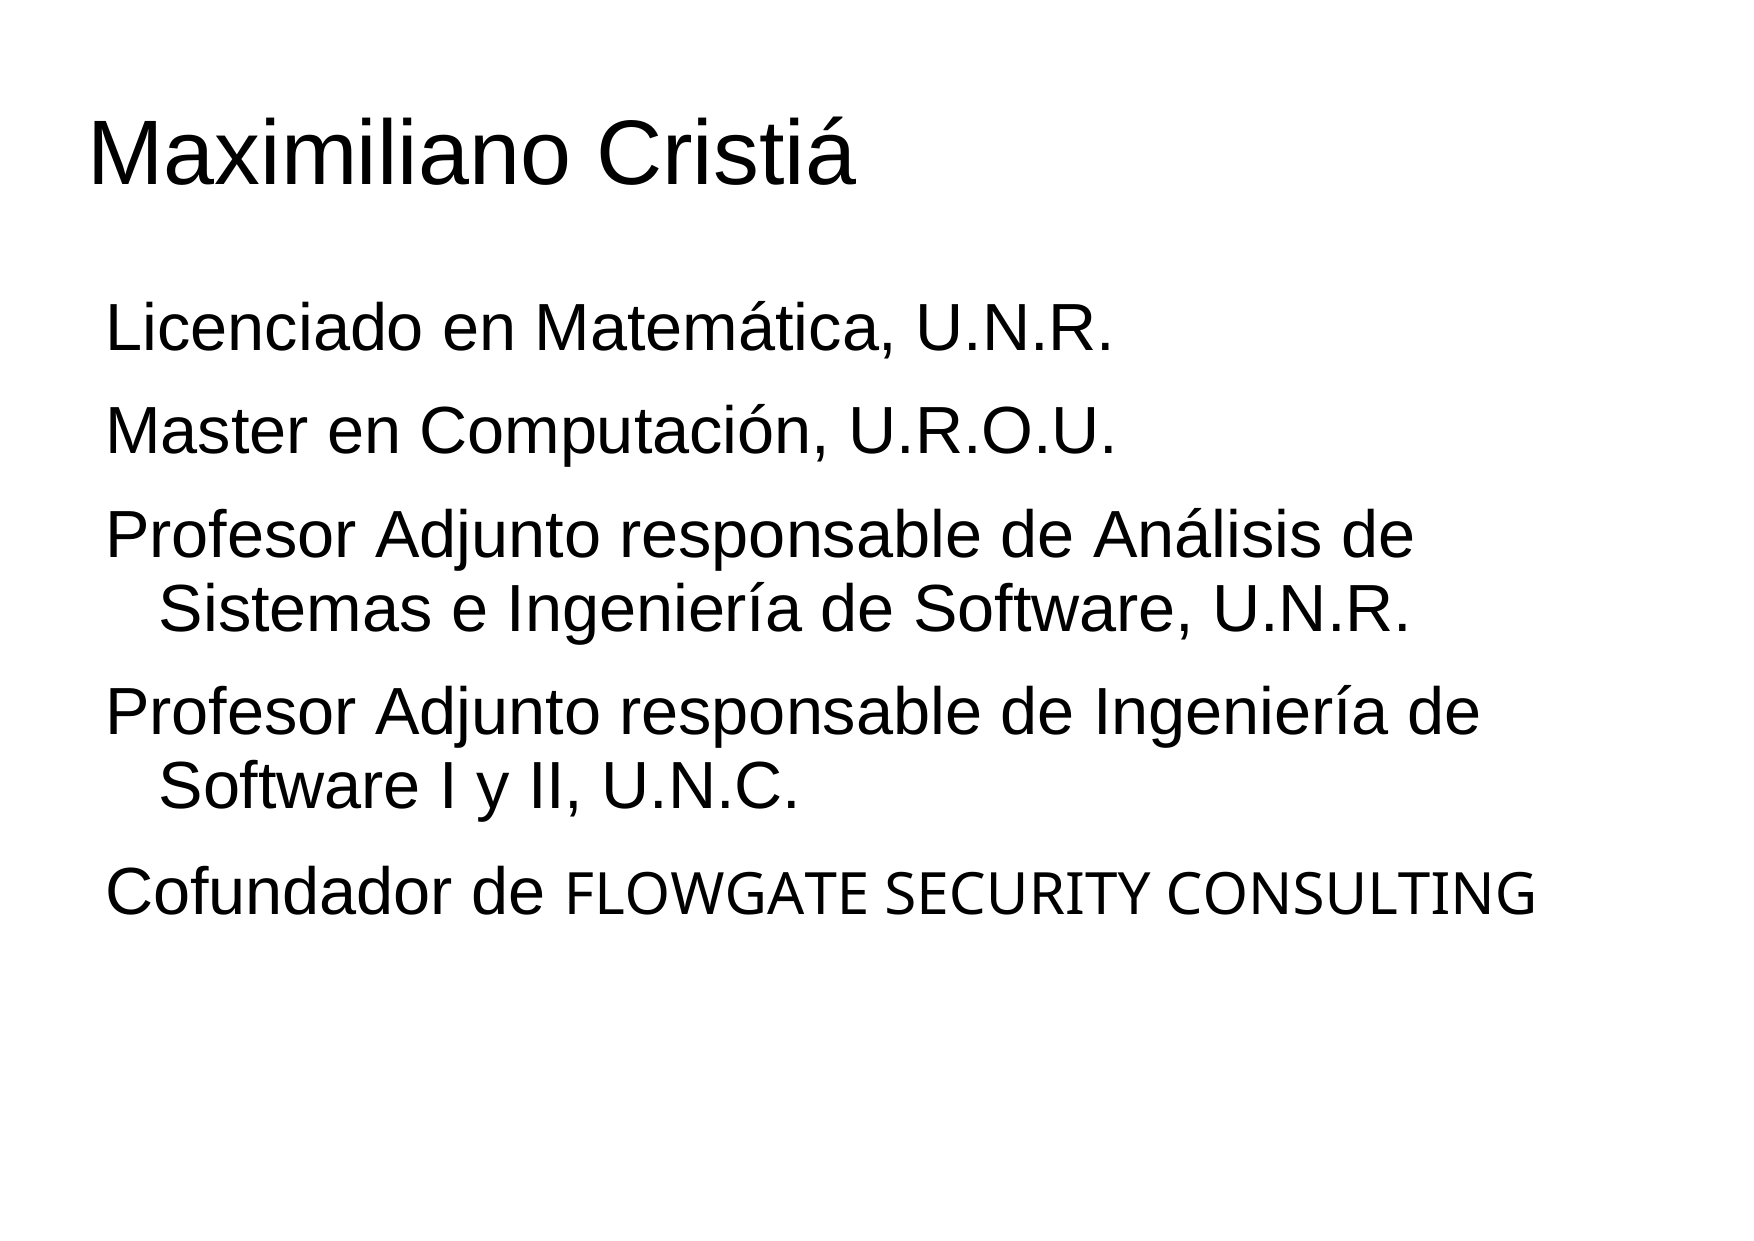

# Maximiliano Cristiá
Licenciado en Matemática, U.N.R.
Master en Computación, U.R.O.U.
Profesor Adjunto responsable de Análisis de Sistemas e Ingeniería de Software, U.N.R.
Profesor Adjunto responsable de Ingeniería de Software I y II, U.N.C.
Cofundador de FLOWGATE SECURITY CONSULTING